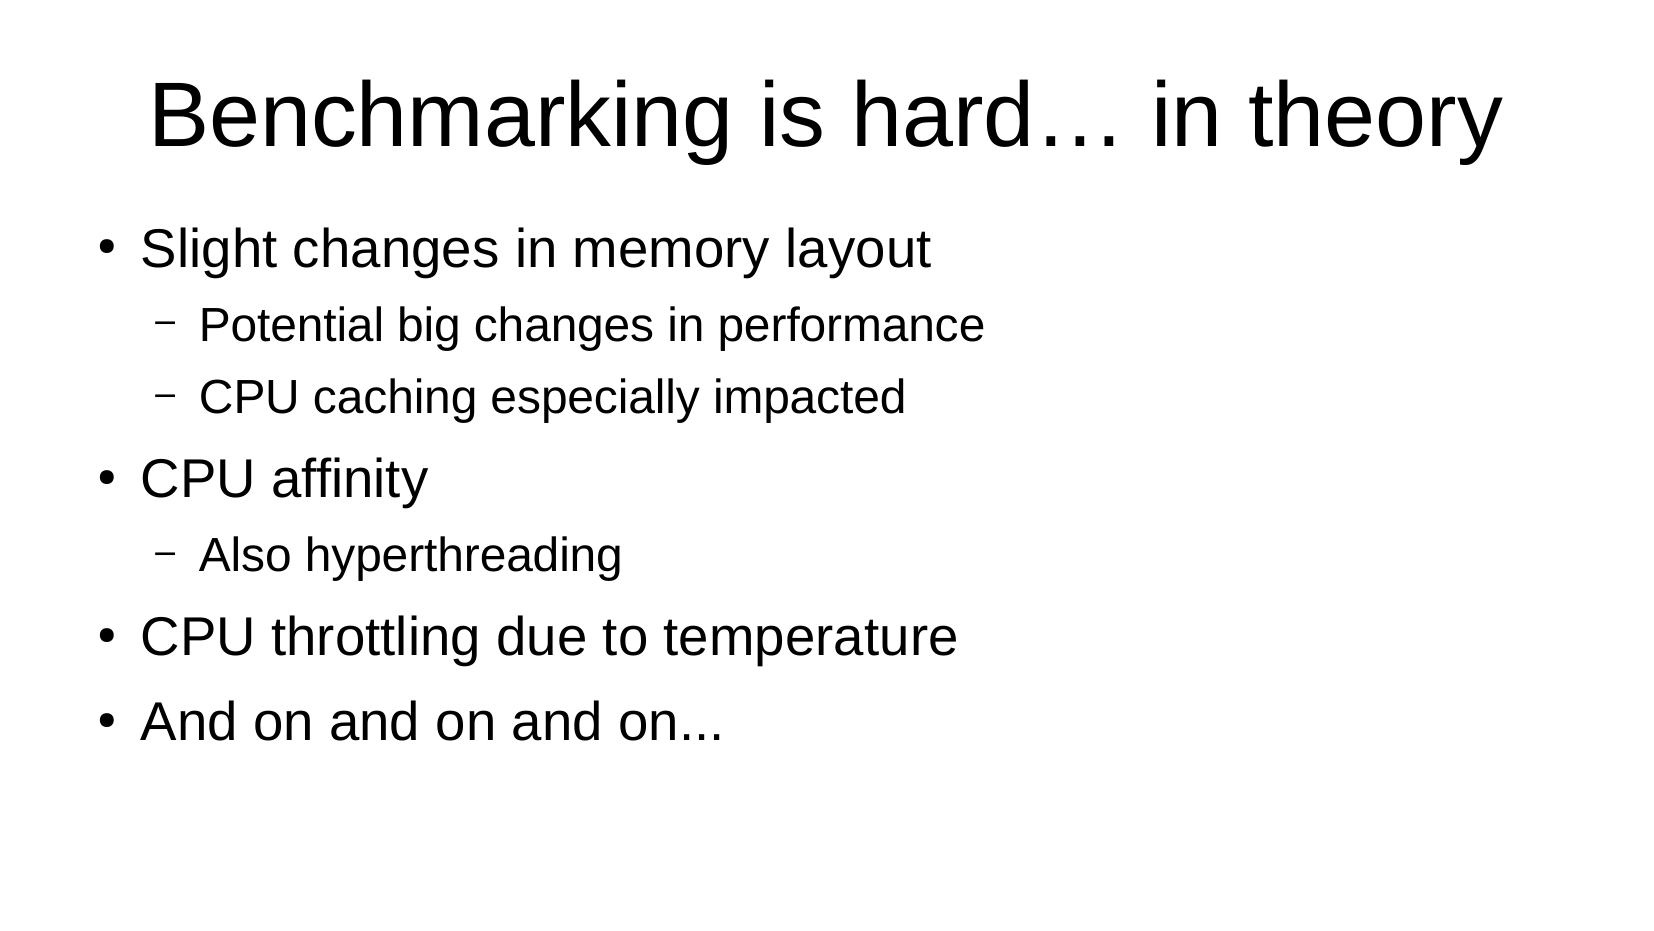

# Benchmarking is hard… in theory
Slight changes in memory layout
Potential big changes in performance
CPU caching especially impacted
CPU affinity
Also hyperthreading
CPU throttling due to temperature
And on and on and on...